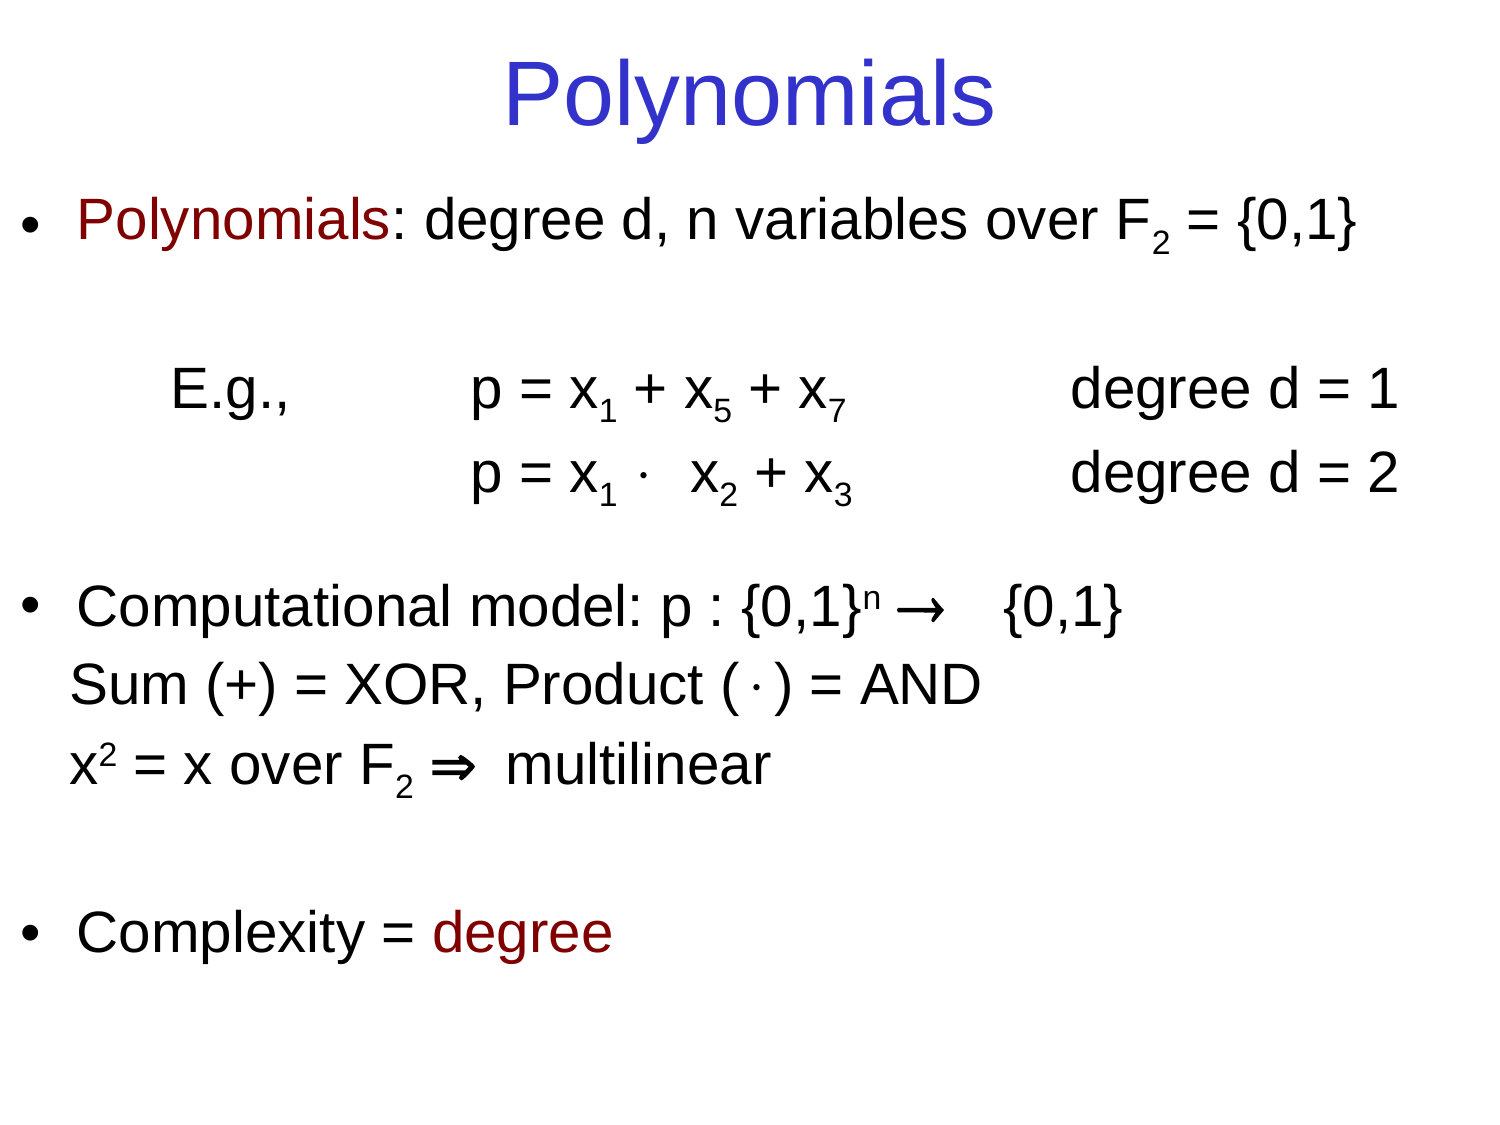

Polynomials
# Polynomials: degree d, n variables over F2 = {0,1}
		E.g., 	p = x1 + x5 + x7	 	degree d = 1
		 	p = x1  x2 + x3 	 	degree d = 2
Computational model: p : {0,1}n  {0,1}
 Sum (+) = XOR, Product () = AND
 x2 = x over F2  multilinear
Complexity = degree